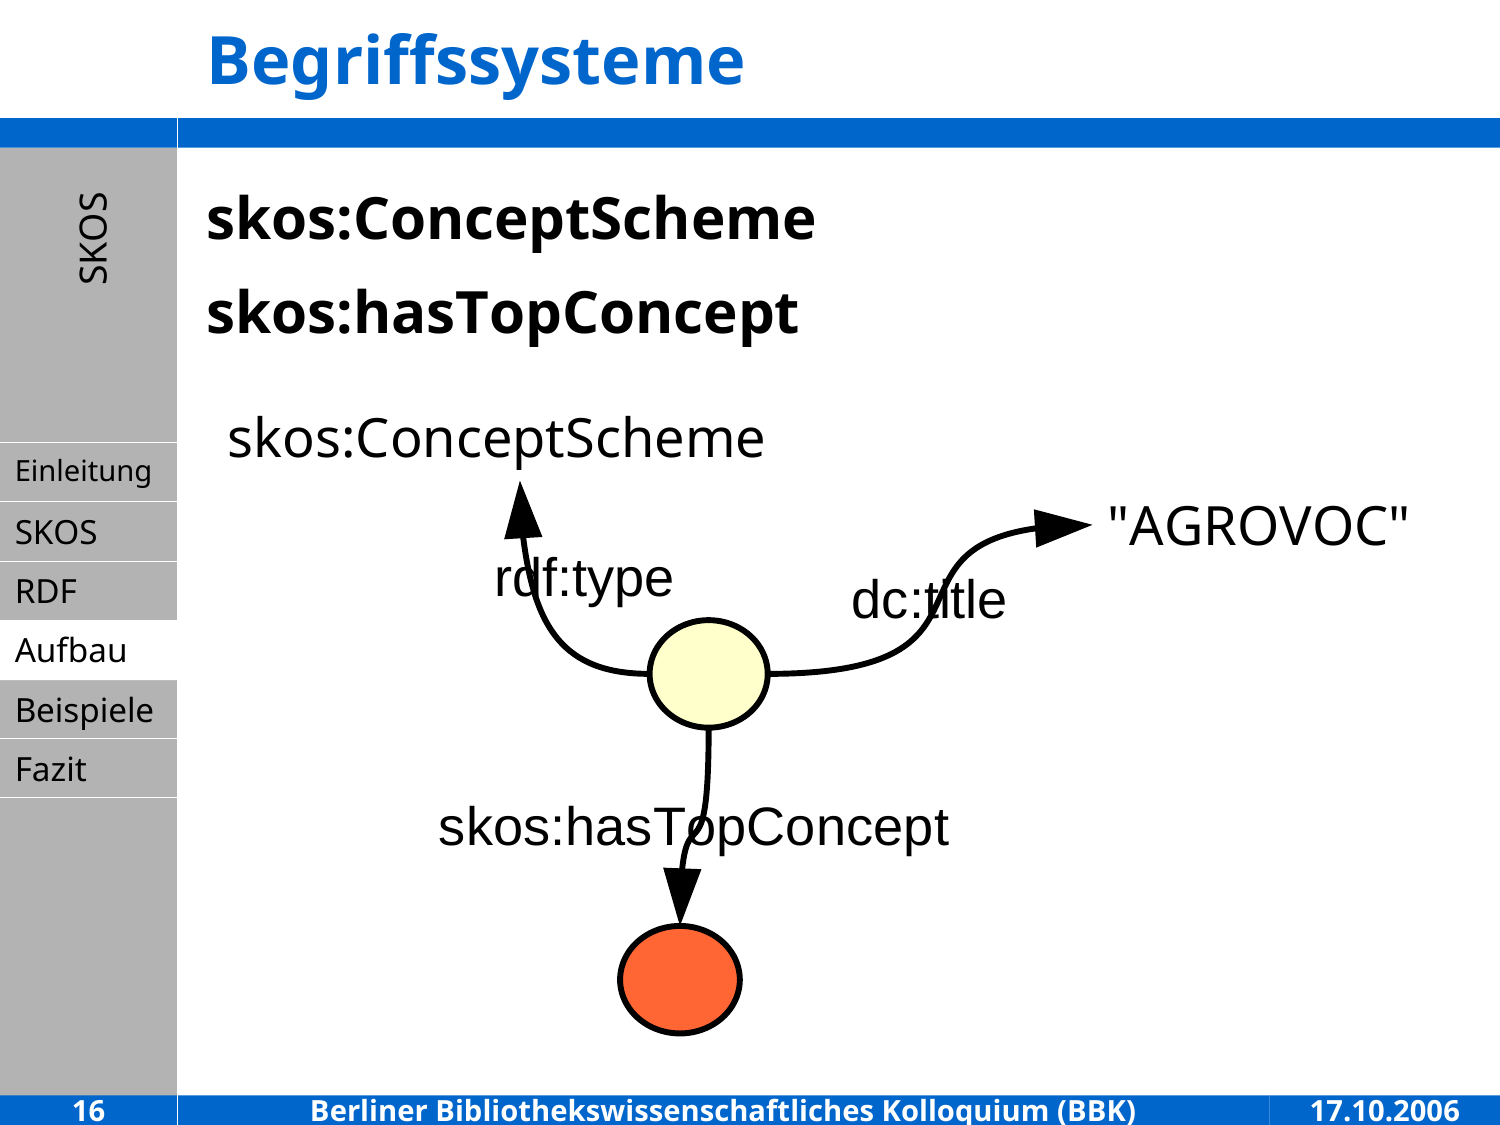

# Begriffssysteme
skos:ConceptScheme
skos:hasTopConcept
skos:ConceptScheme
"AGROVOC"
Aufbau